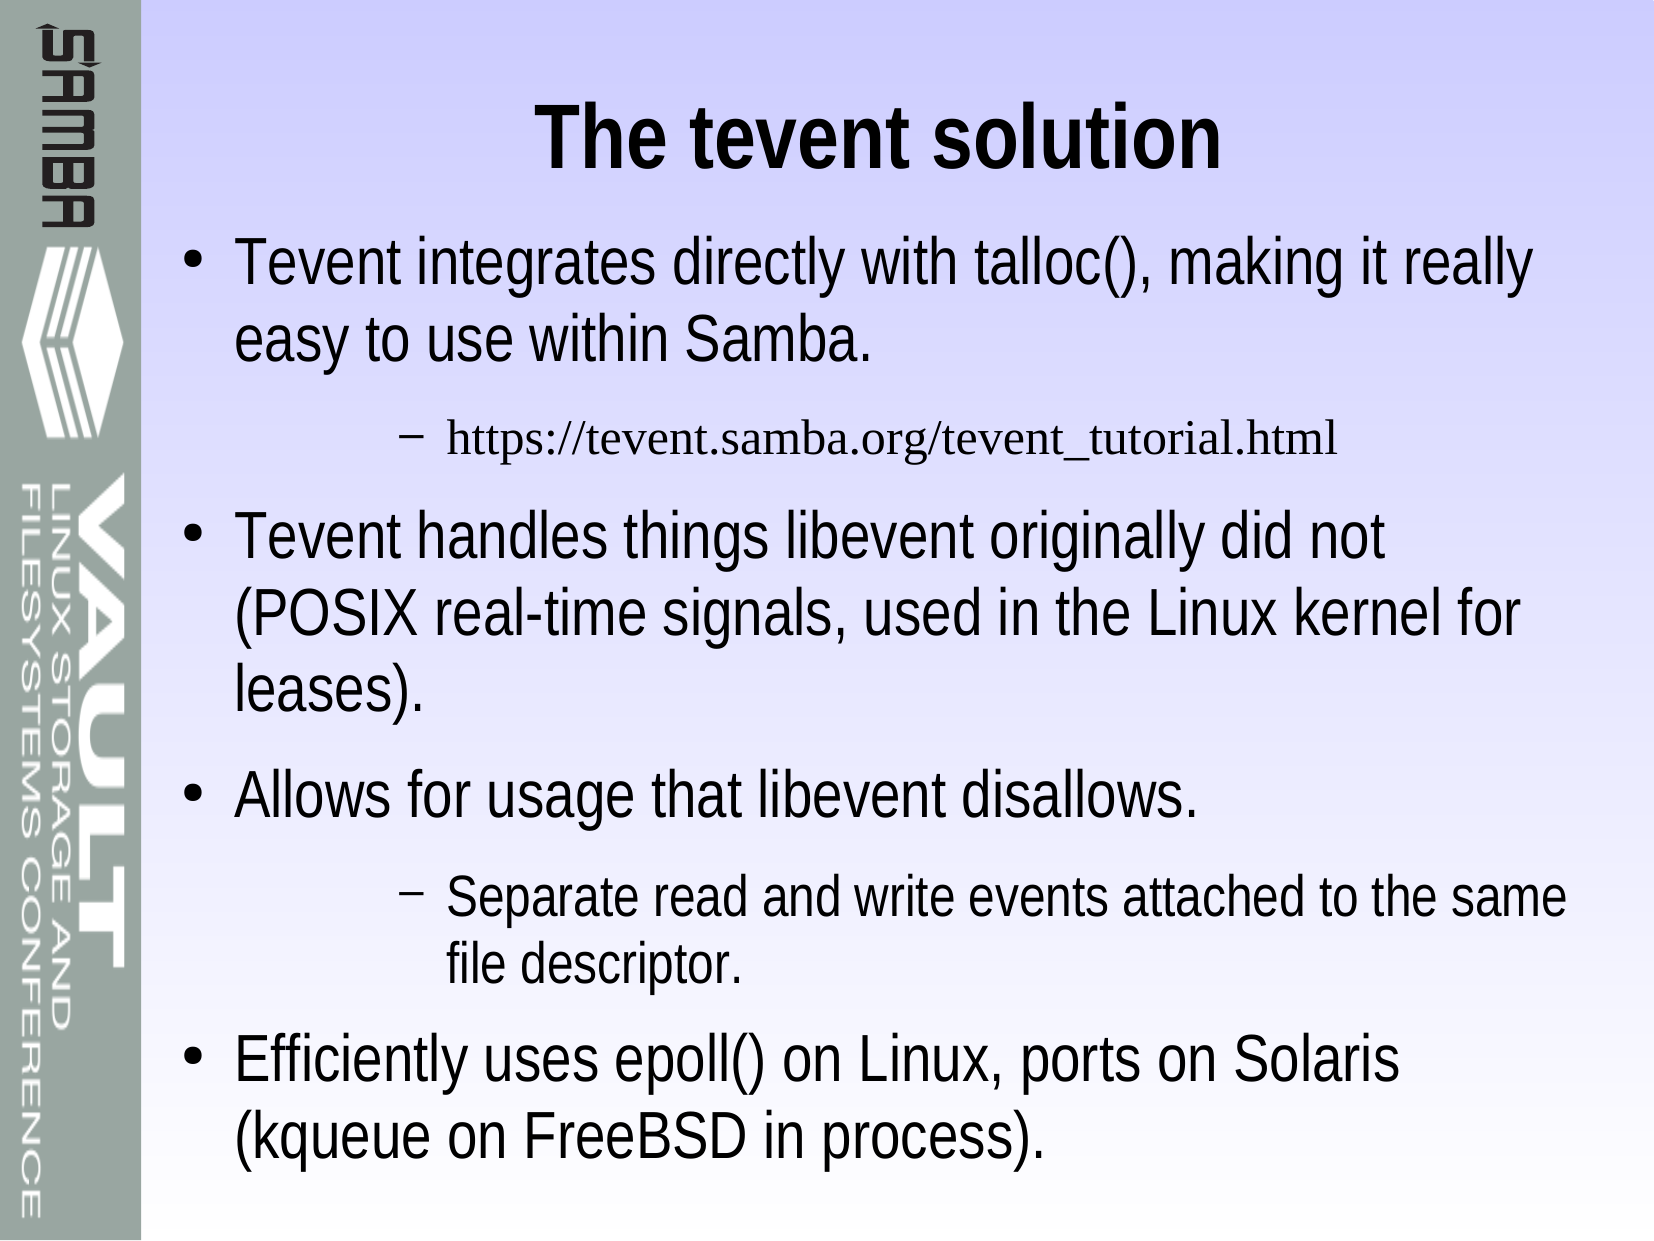

# The tevent solution
Tevent integrates directly with talloc(), making it really easy to use within Samba.
Tevent handles things libevent originally did not (POSIX real-time signals, used in the Linux kernel for leases).
Allows for usage that libevent disallows.
Separate read and write events attached to the same file descriptor.
Efficiently uses epoll() on Linux, ports on Solaris (kqueue on FreeBSD in process).
https://tevent.samba.org/tevent_tutorial.html